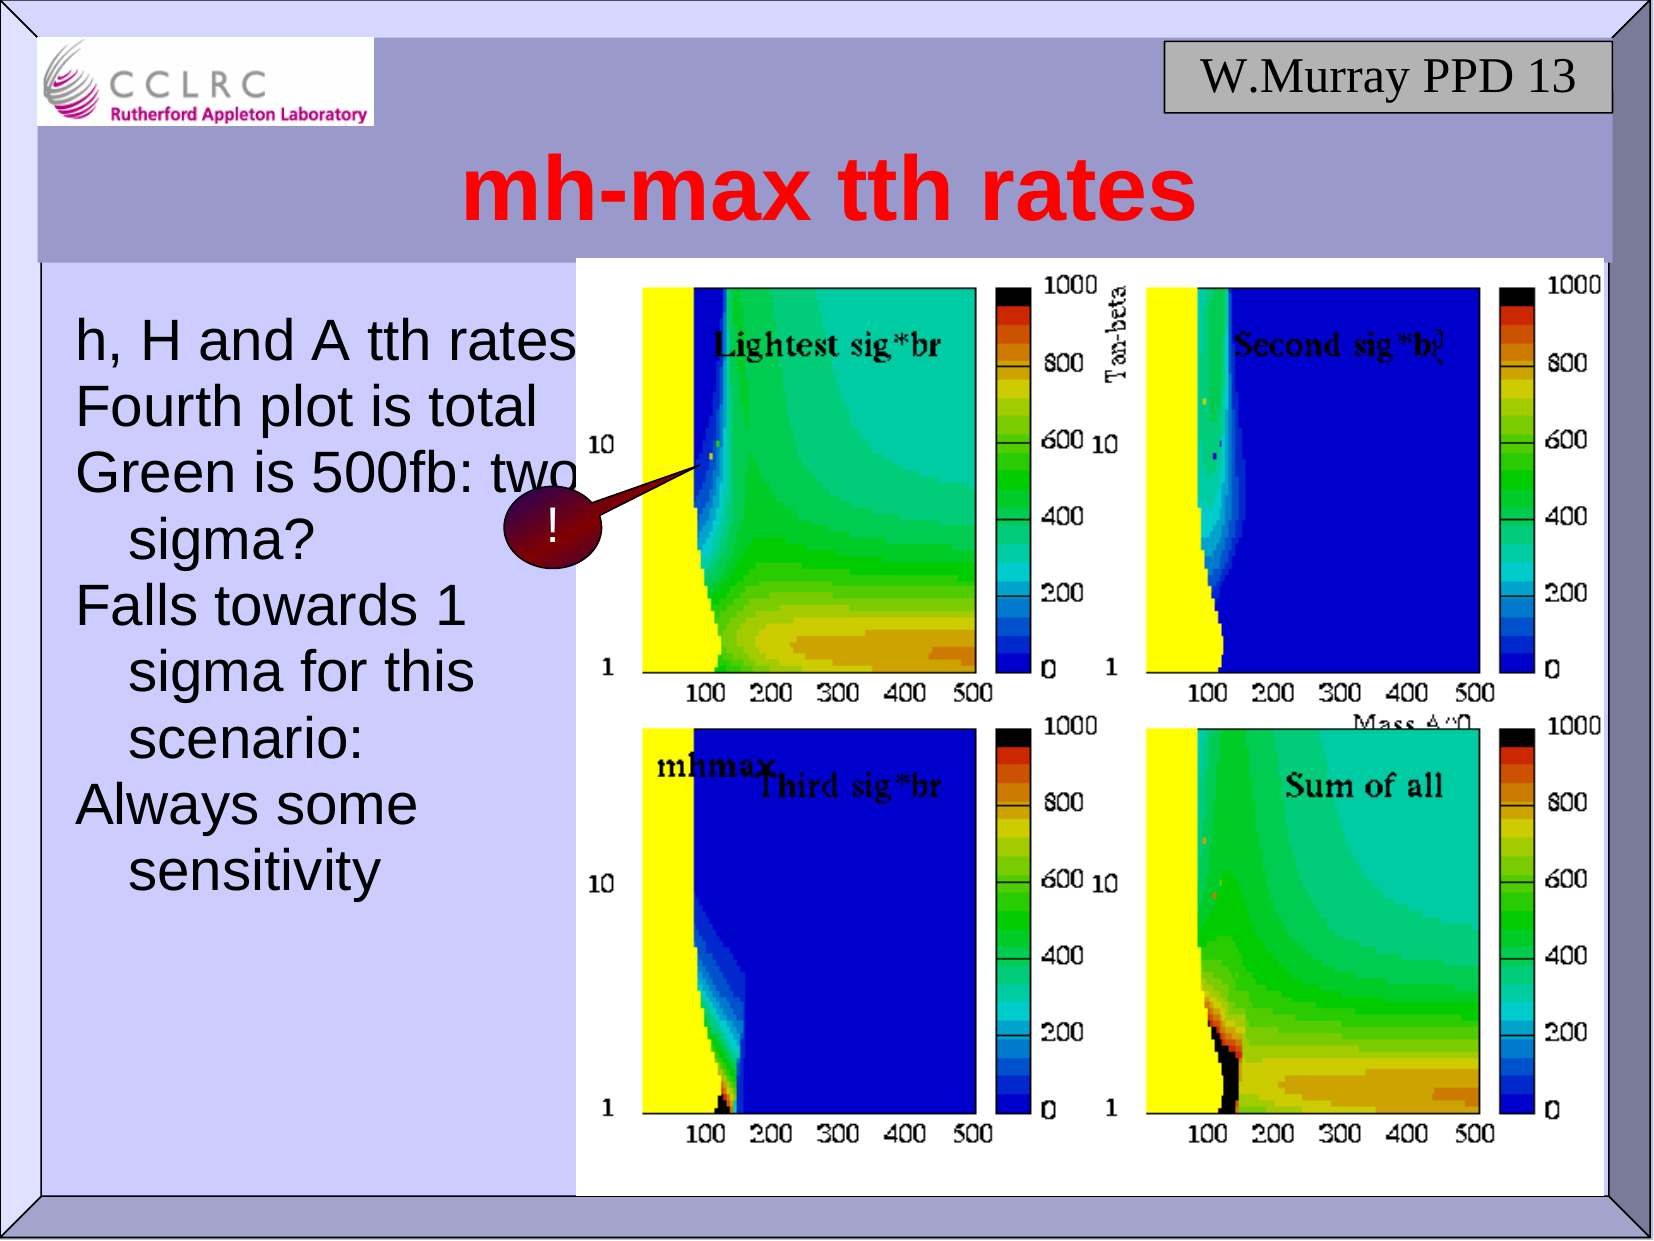

# mh-max tth rates
h, H and A tth rates
Fourth plot is total
Green is 500fb: two sigma?
Falls towards 1 sigma for this scenario:
Always some sensitivity
!